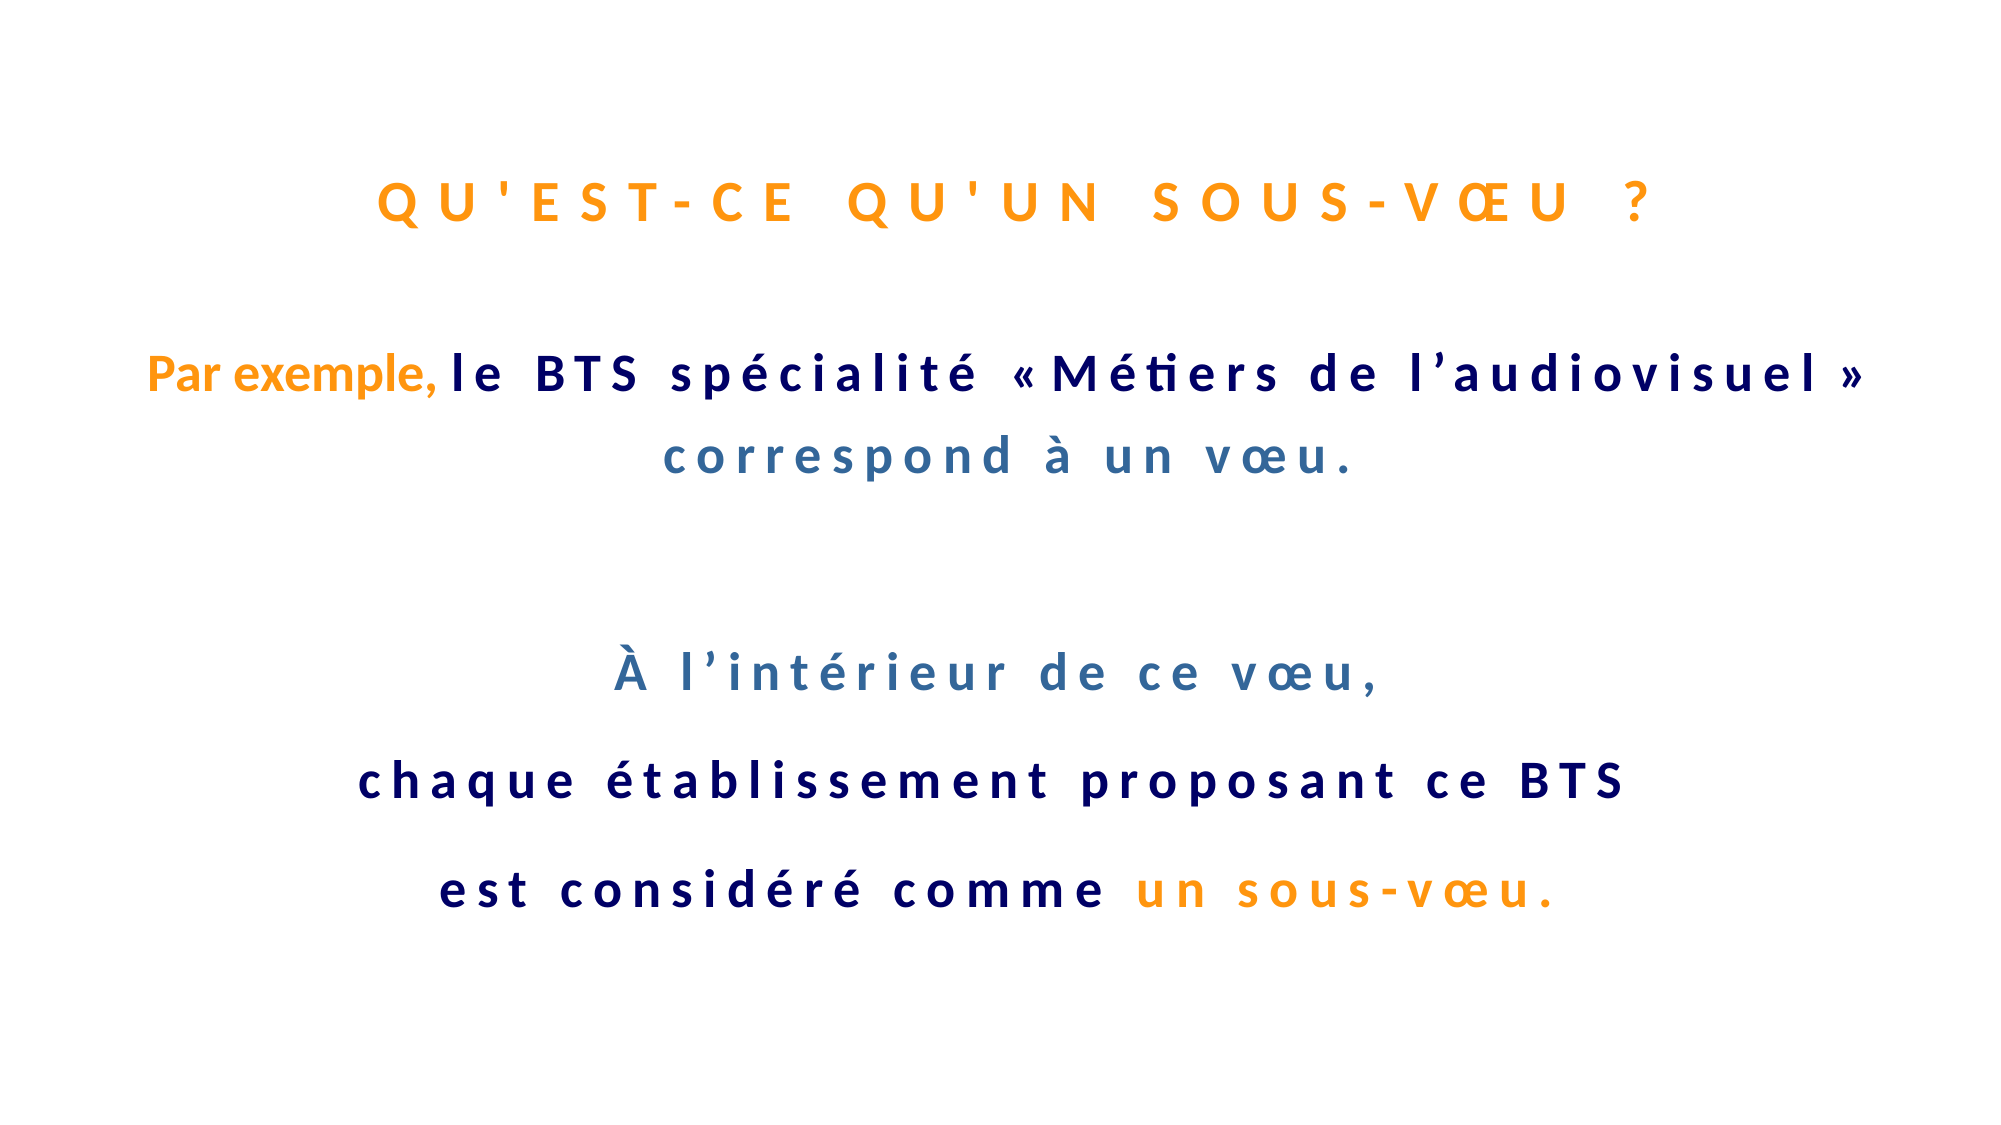

QU'EST-CE QU'UN SOUS-VŒU ?
Par exemple, le BTS spécialité « Métiers de l’audiovisuel » correspond à un vœu.
À l’intérieur de ce vœu,
chaque établissement proposant ce BTS
est considéré comme un sous-vœu.